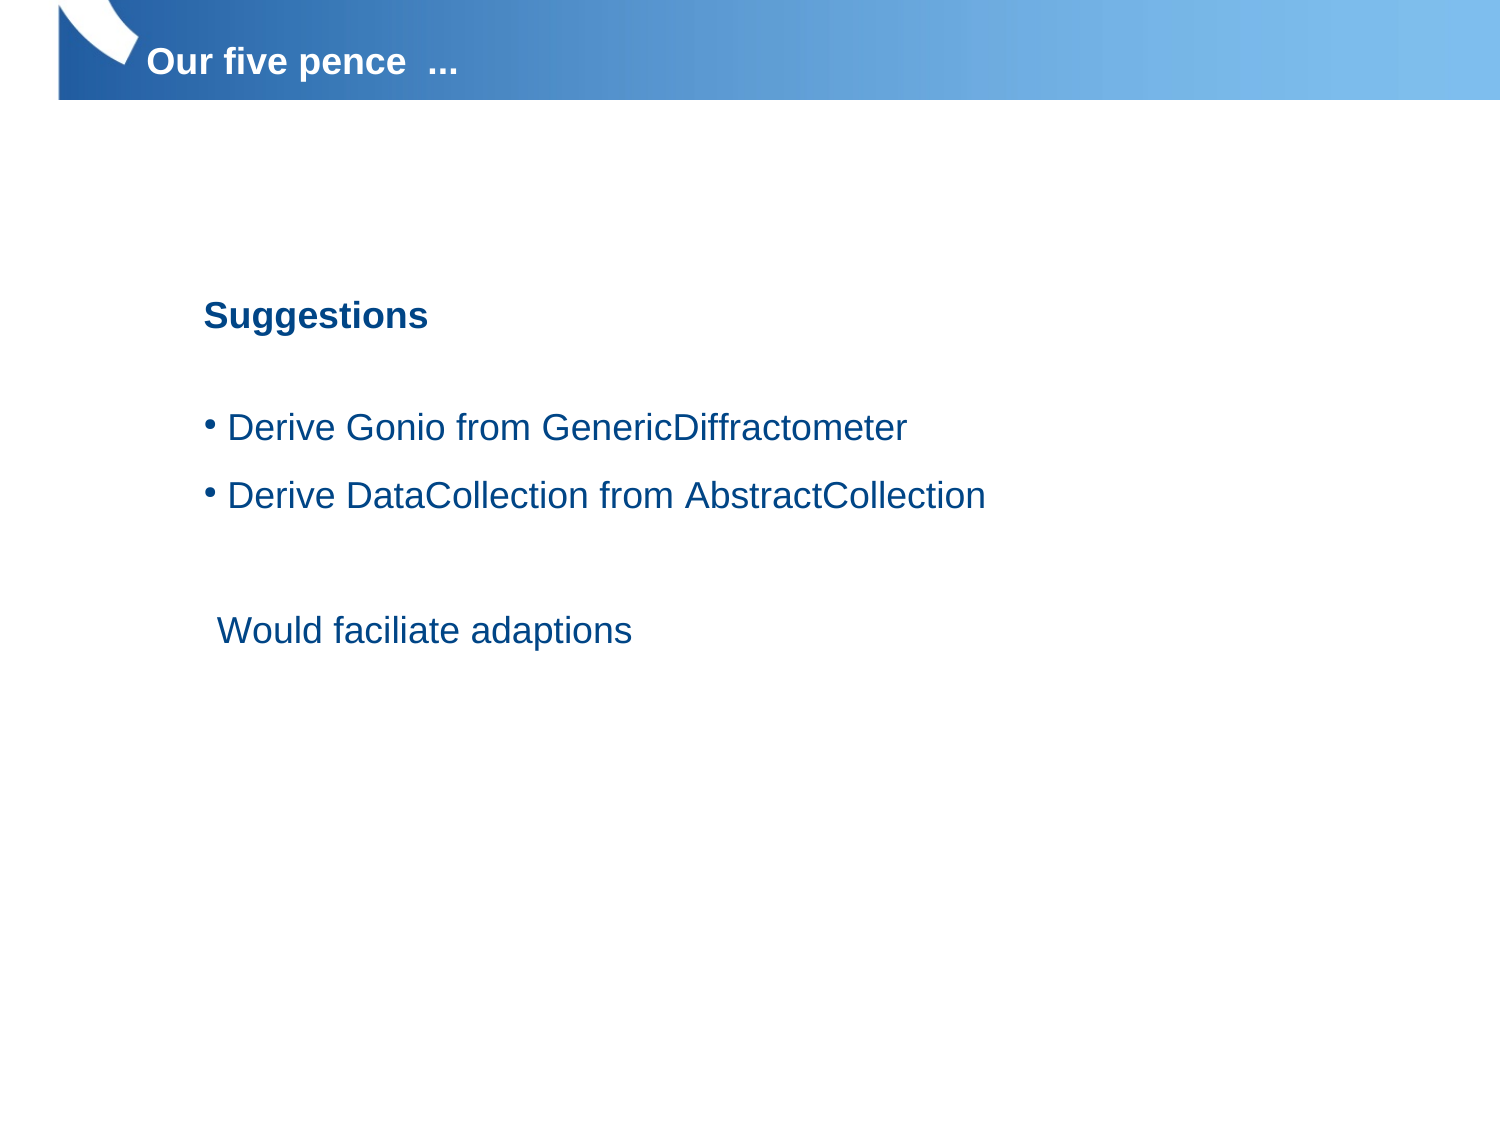

# Our five pence ...
Suggestions
 Derive Gonio from GenericDiffractometer
 Derive DataCollection from AbstractCollection
Would faciliate adaptions